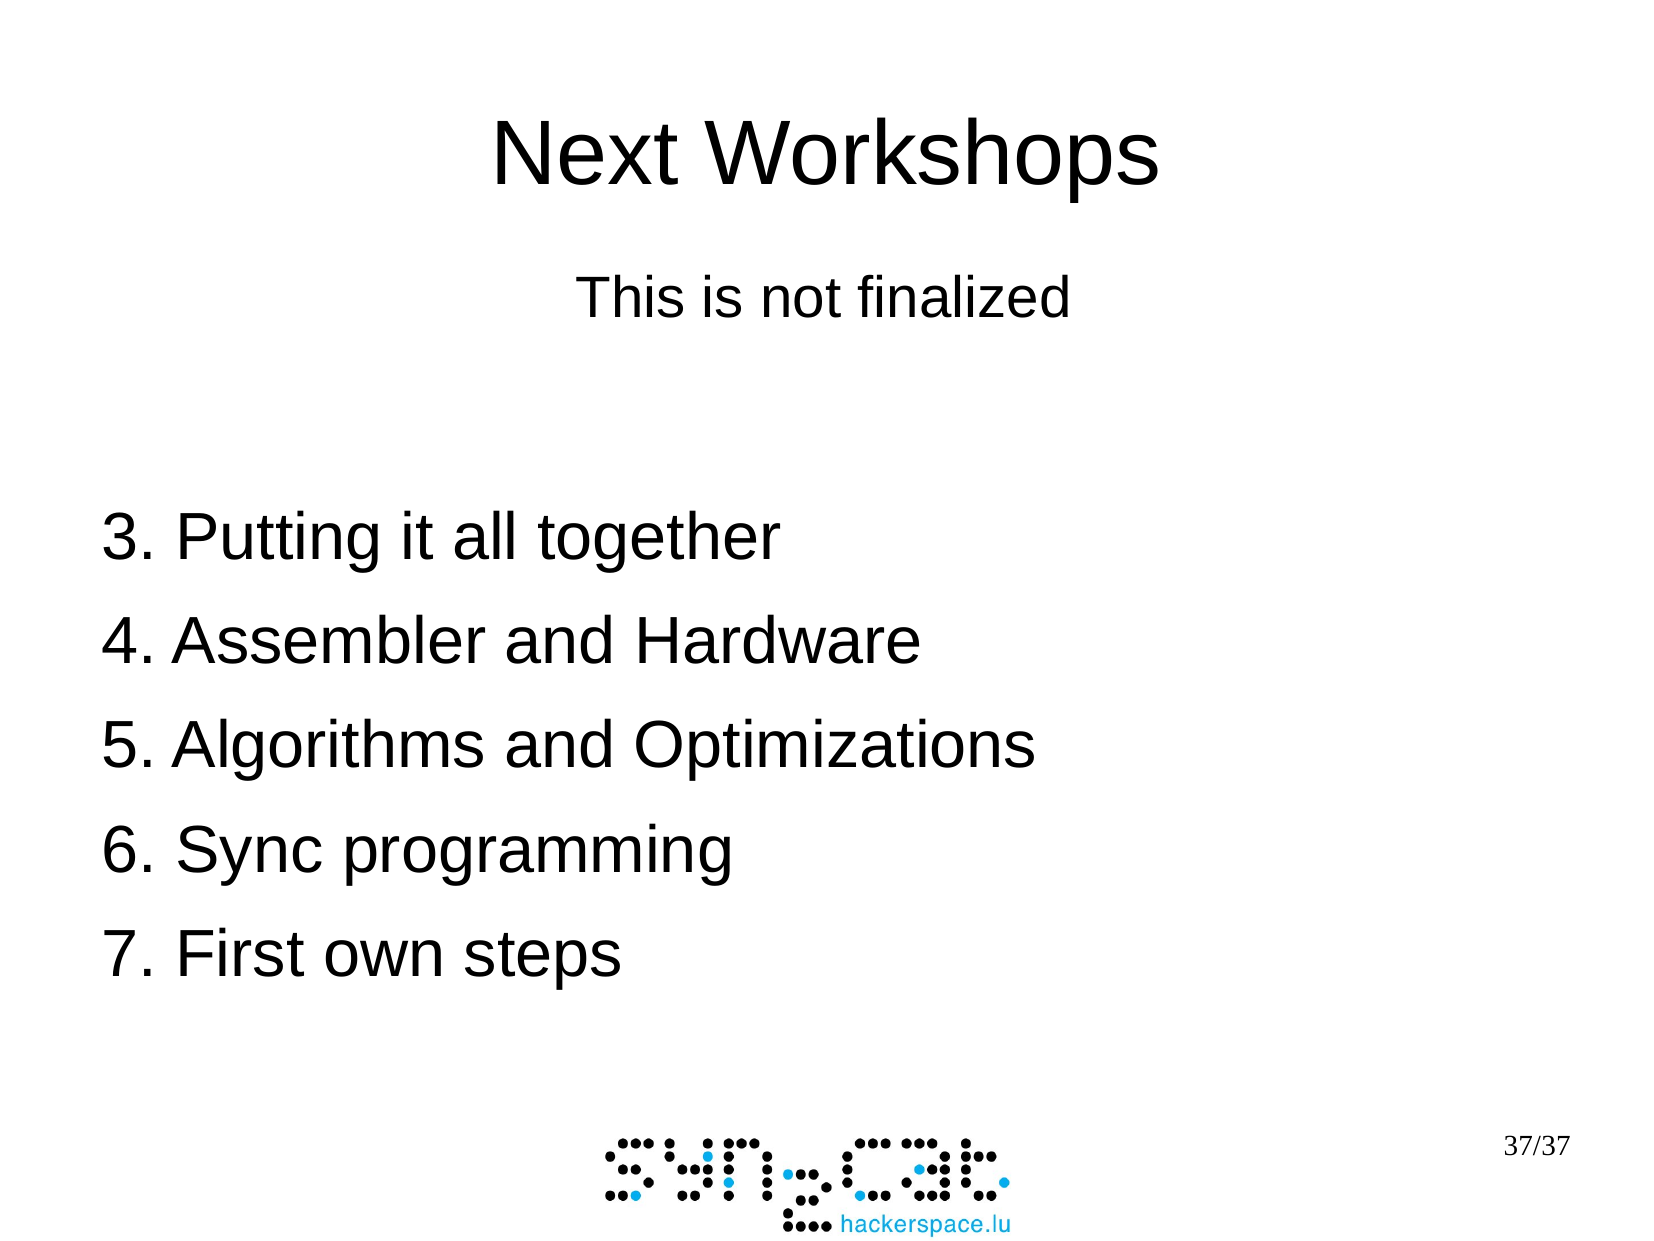

# Next Workshops
This is not finalized
 3. Putting it all together
 4. Assembler and Hardware
 5. Algorithms and Optimizations
 6. Sync programming
 7. First own steps
37